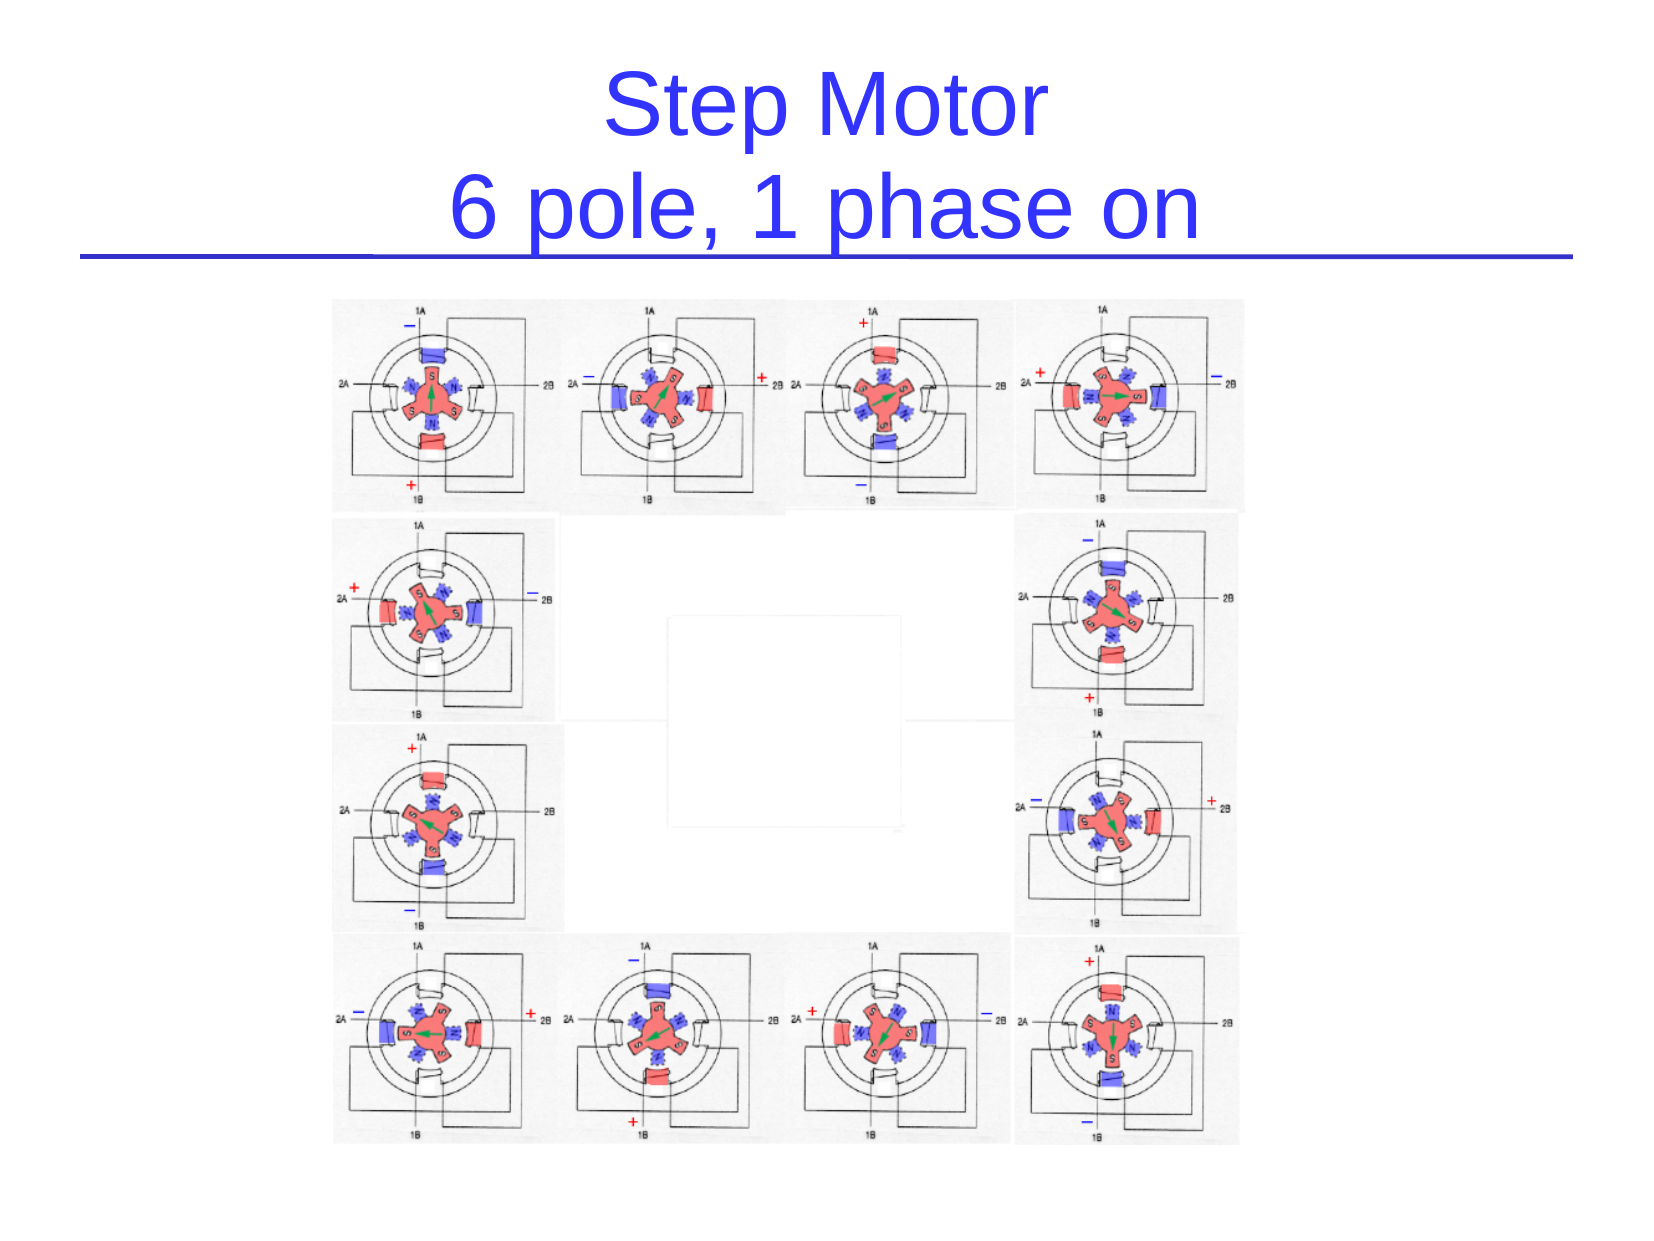

# Step Motor 6 pole, 1 phase on